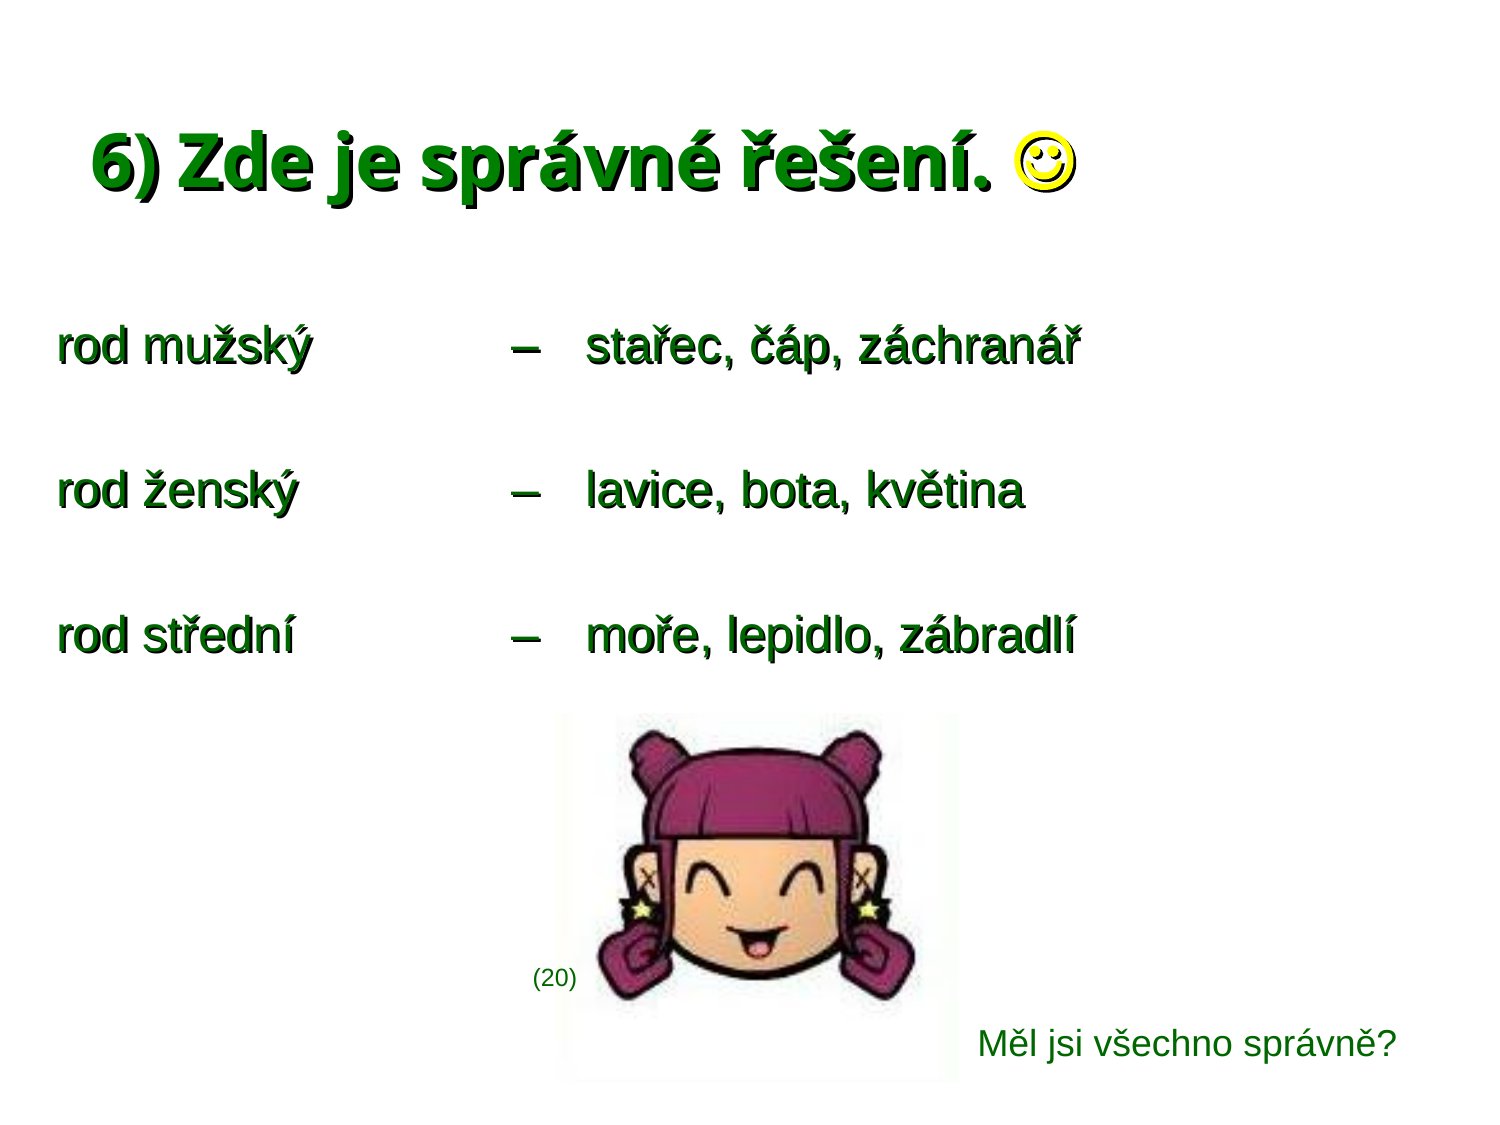

# 6) Zde je správné řešení. 
rod mužský	 – 	stařec, čáp, záchranář
rod ženský	 – 	lavice, bota, květina
rod střední	 – 	moře, lepidlo, zábradlí
(20)
Měl jsi všechno správně?